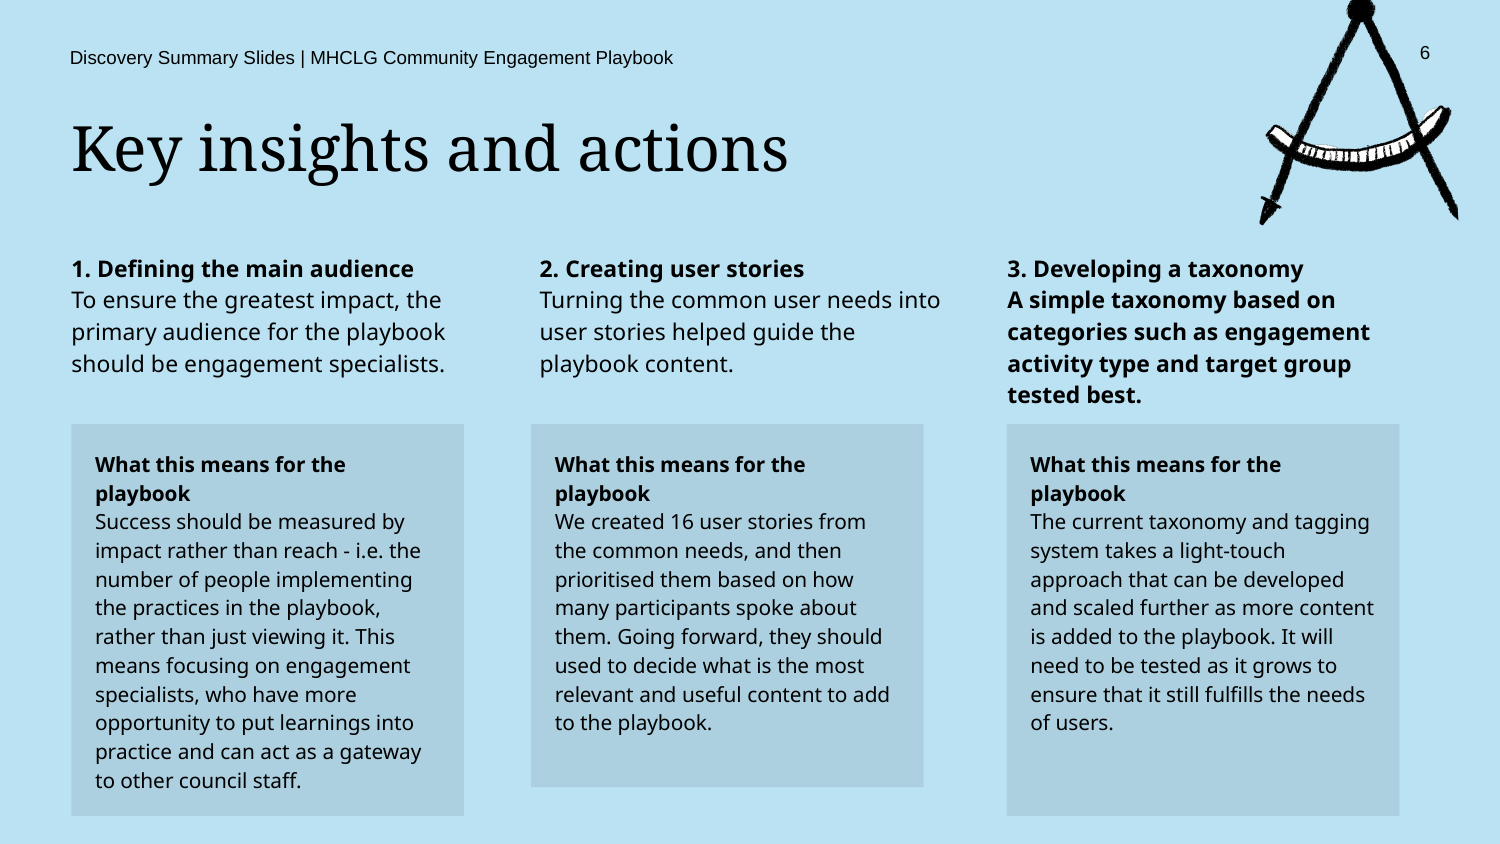

6
Discovery Summary Slides | MHCLG Community Engagement Playbook
Key insights and actions
1. Defining the main audience
To ensure the greatest impact, the primary audience for the playbook should be engagement specialists.
2. Creating user stories
Turning the common user needs into user stories helped guide the playbook content.
3. Developing a taxonomy
A simple taxonomy based on categories such as engagement activity type and target group tested best.
What this means for the playbook
Success should be measured by impact rather than reach - i.e. the number of people implementing the practices in the playbook, rather than just viewing it. This means focusing on engagement specialists, who have more opportunity to put learnings into practice and can act as a gateway to other council staff.
What this means for the playbook
We created 16 user stories from the common needs, and then prioritised them based on how many participants spoke about them. Going forward, they should used to decide what is the most relevant and useful content to add to the playbook.
What this means for the playbook
The current taxonomy and tagging system takes a light-touch approach that can be developed and scaled further as more content is added to the playbook. It will need to be tested as it grows to ensure that it still fulfills the needs of users.